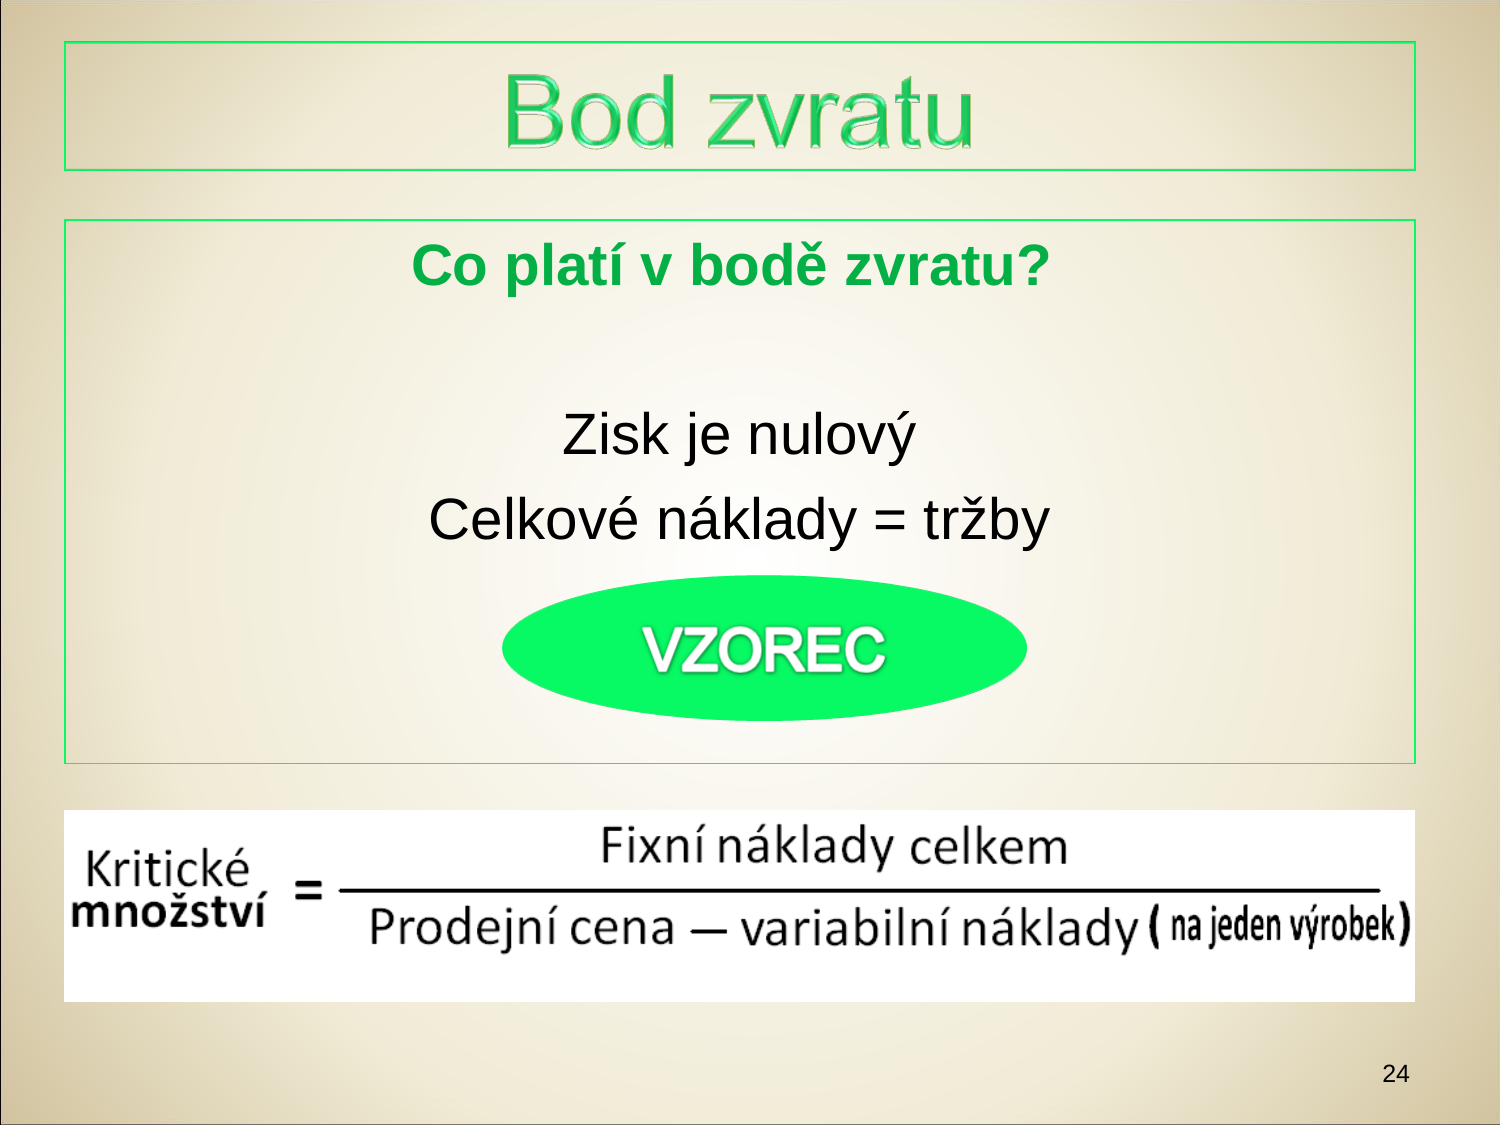

# Co platí v bodě zvratu?
Zisk je nulový
Celkové náklady = tržby